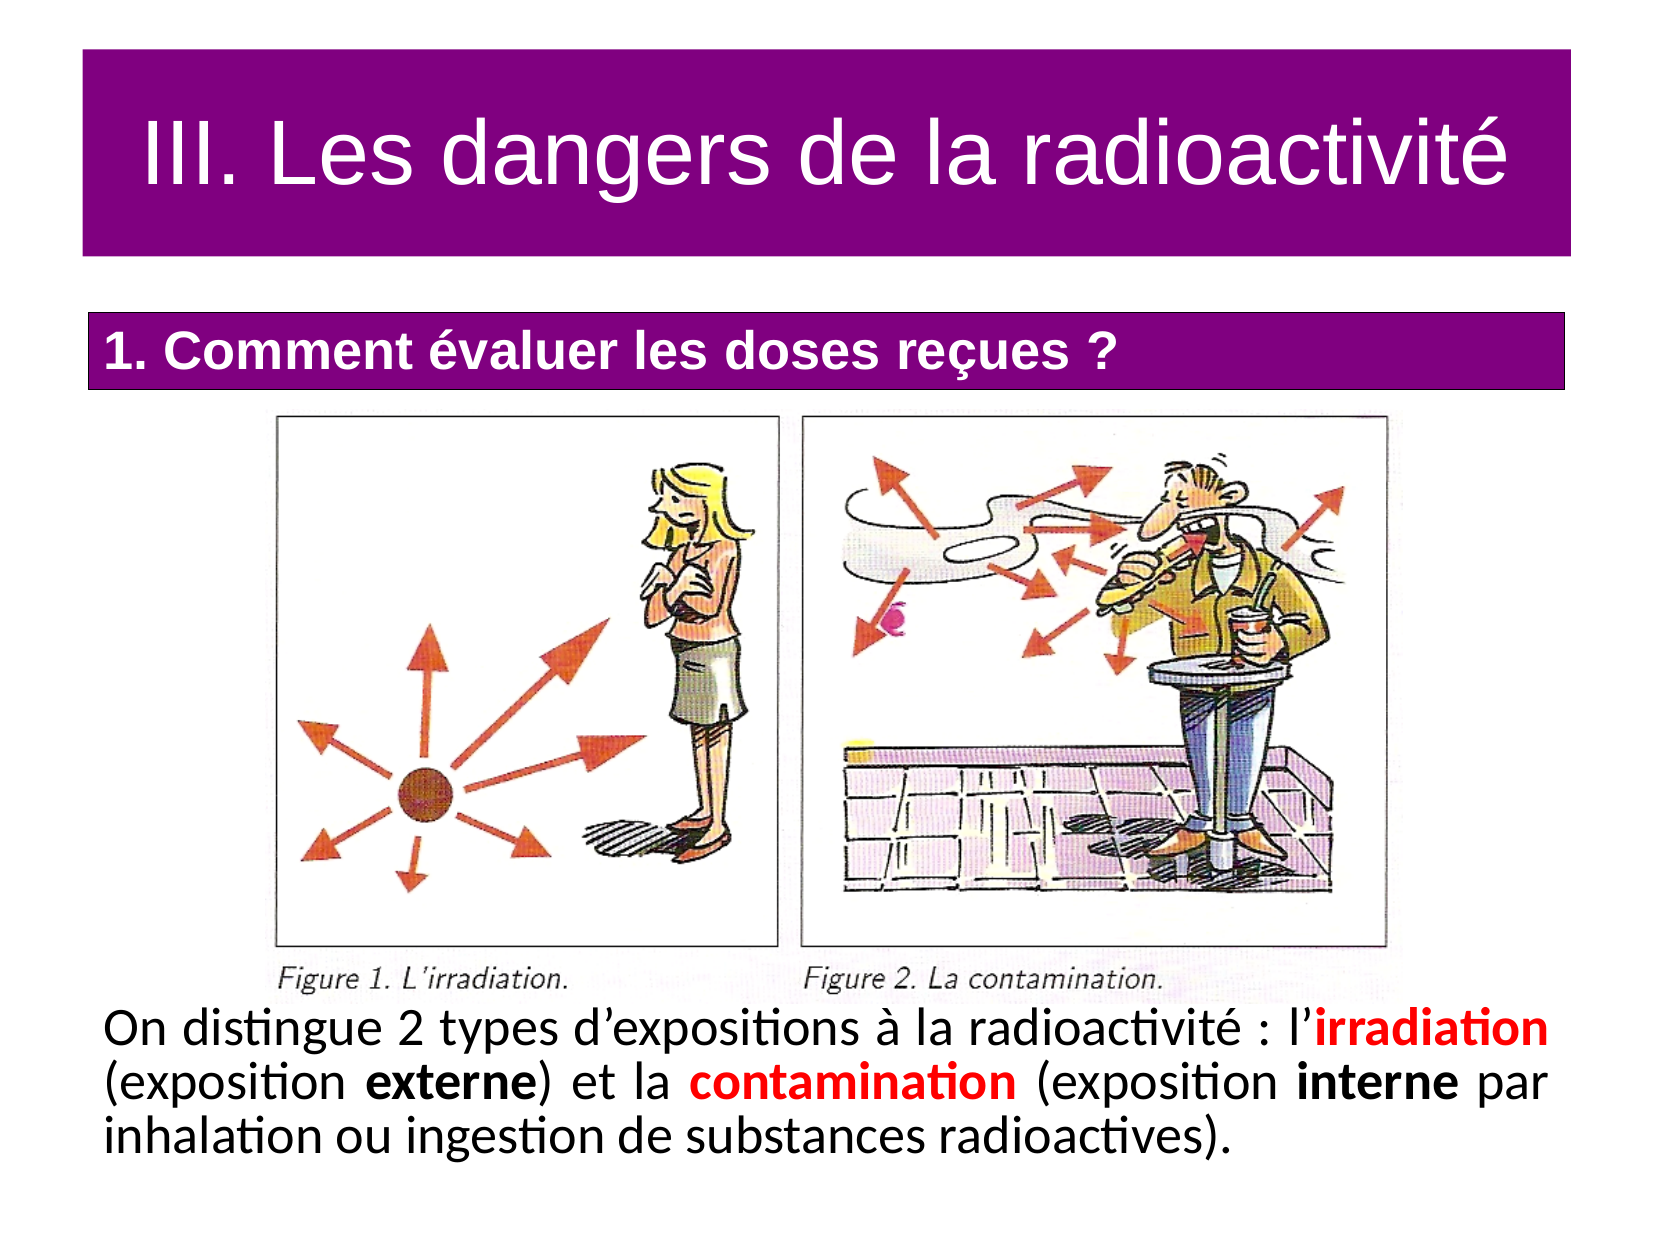

# III. Les dangers de la radioactivité
1. Comment évaluer les doses reçues ?
On distingue 2 types d’expositions à la radioactivité : l’irradiation (exposition externe) et la contamination (exposition interne par inhalation ou ingestion de substances radioactives).